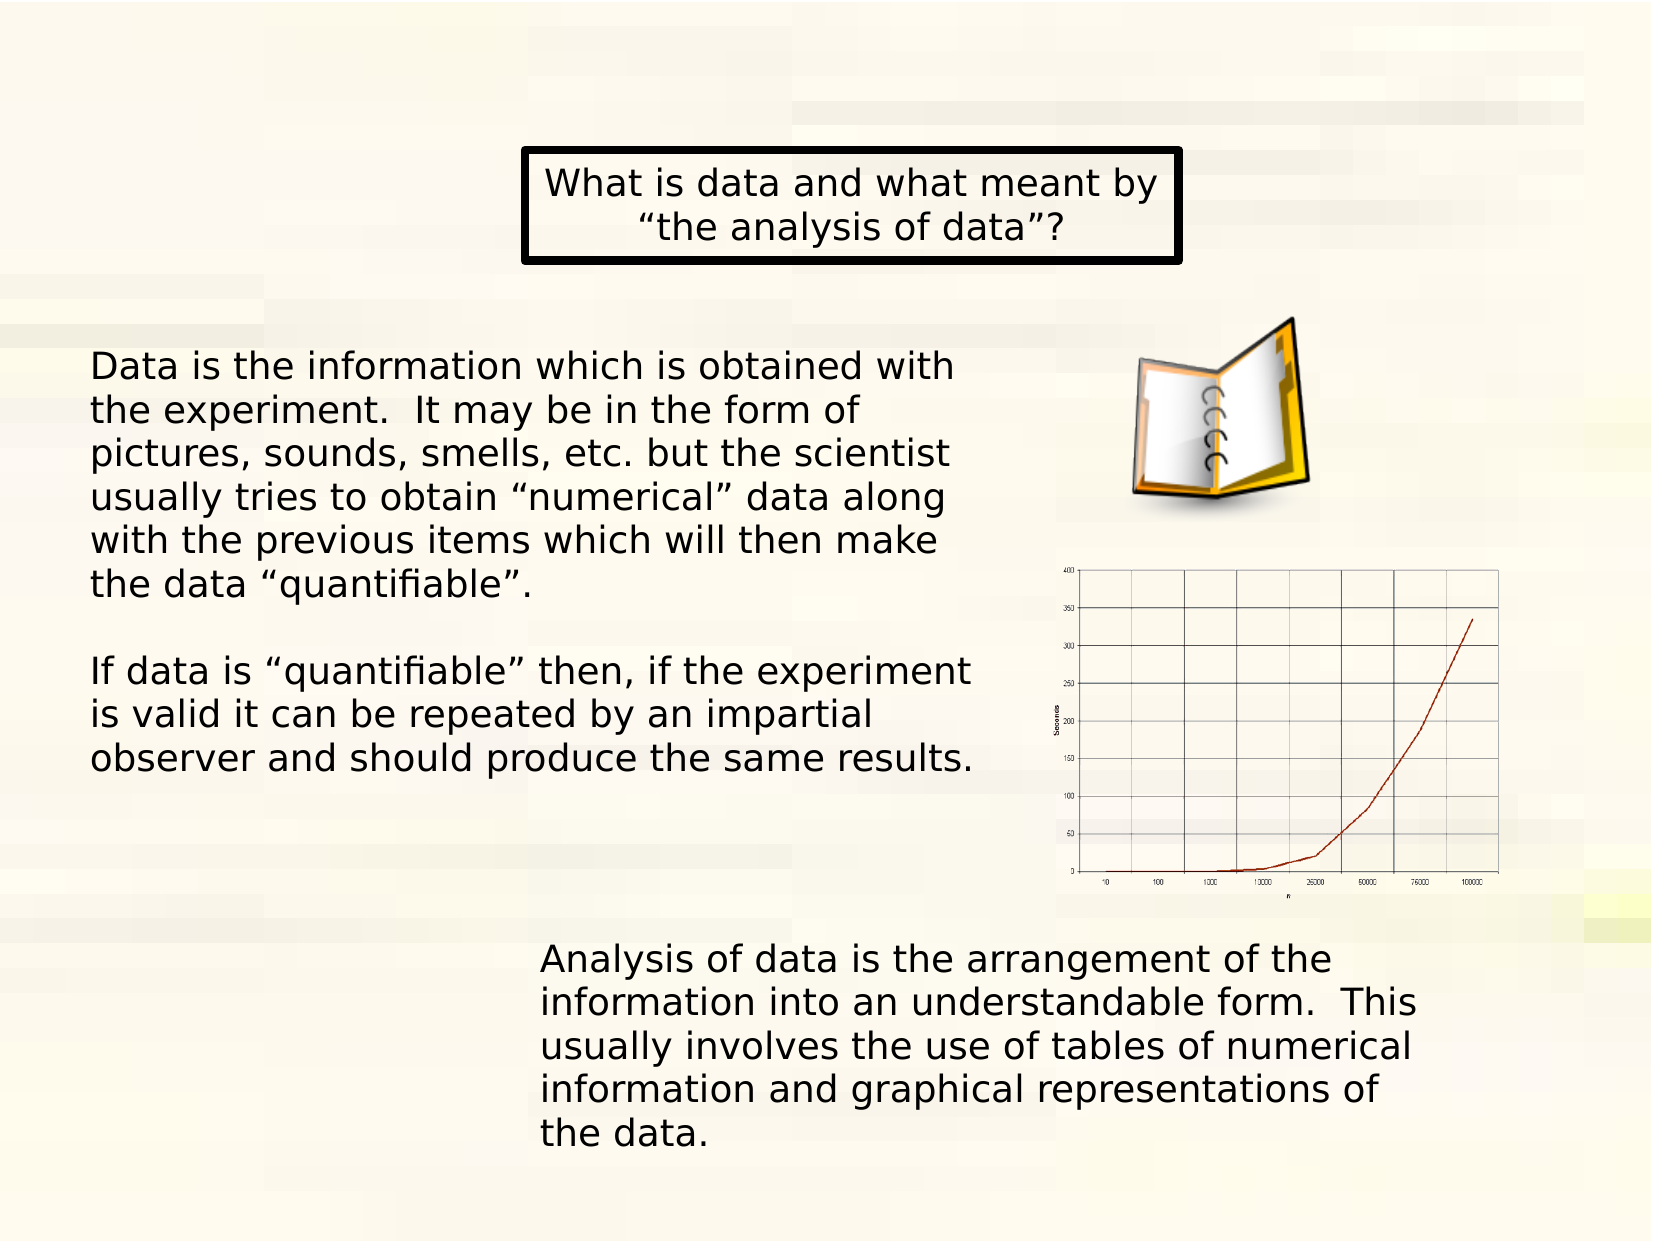

What is data and what meant by
“the analysis of data”?
Data is the information which is obtained with the experiment. It may be in the form of pictures, sounds, smells, etc. but the scientist usually tries to obtain “numerical” data along with the previous items which will then make the data “quantifiable”.
If data is “quantifiable” then, if the experiment is valid it can be repeated by an impartial observer and should produce the same results.
Analysis of data is the arrangement of the information into an understandable form. This usually involves the use of tables of numerical information and graphical representations of the data.